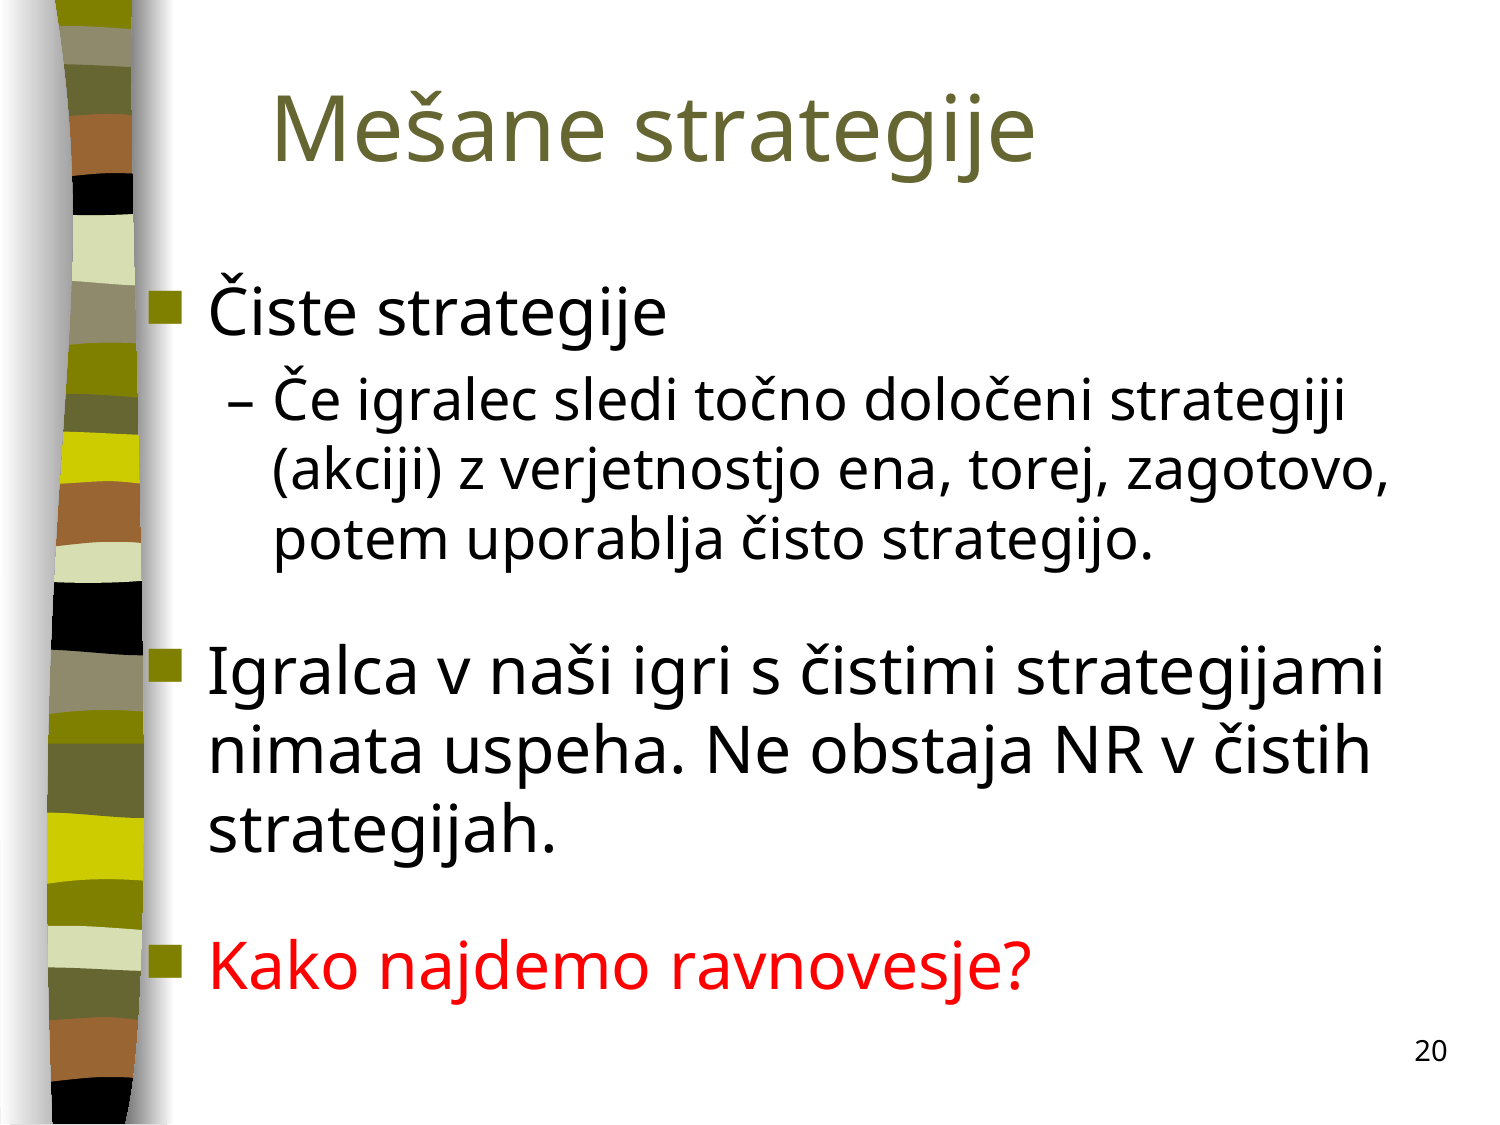

# Mešane strategije
Čiste strategije
Če igralec sledi točno določeni strategiji (akciji) z verjetnostjo ena, torej, zagotovo, potem uporablja čisto strategijo.
Igralca v naši igri s čistimi strategijami nimata uspeha. Ne obstaja NR v čistih strategijah.
Kako najdemo ravnovesje?